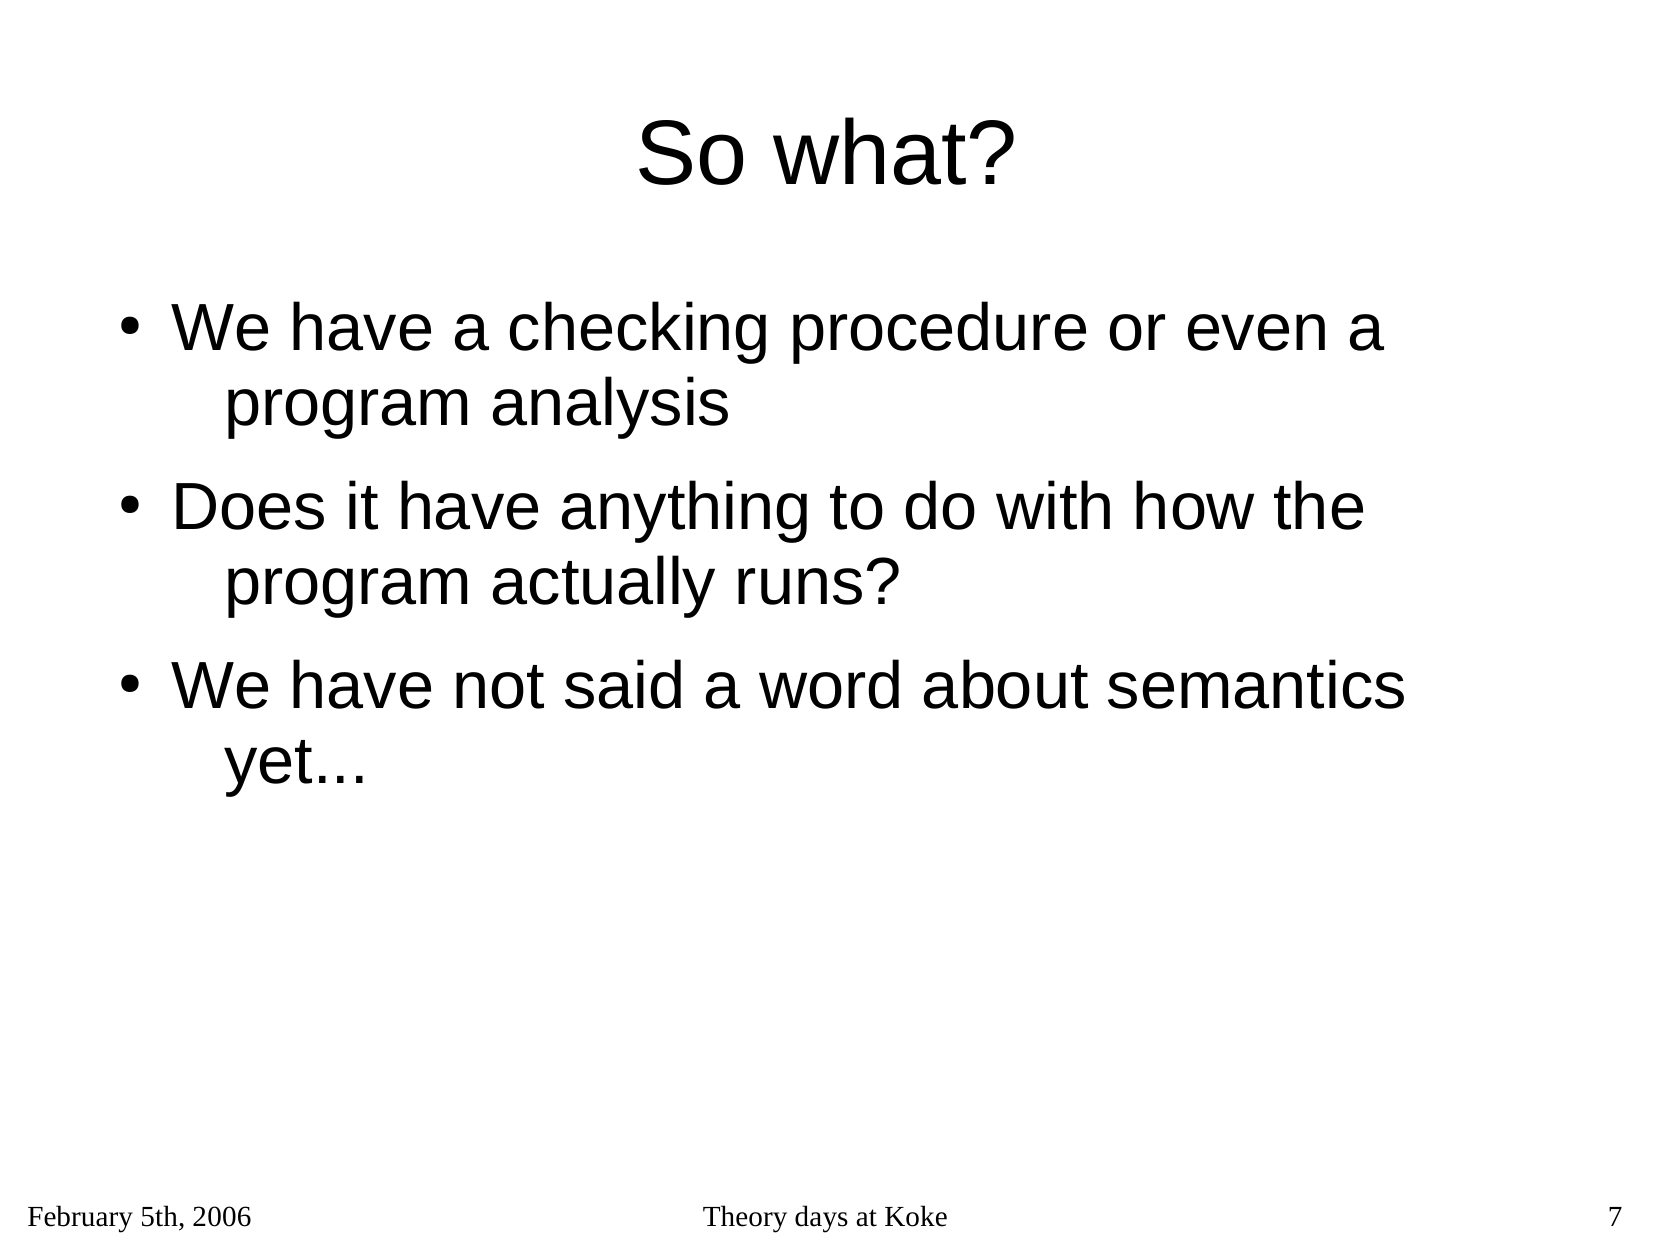

# So what?
We have a checking procedure or even a program analysis
Does it have anything to do with how the program actually runs?
We have not said a word about semantics yet...
February 5th, 2006
Theory days at Koke
7